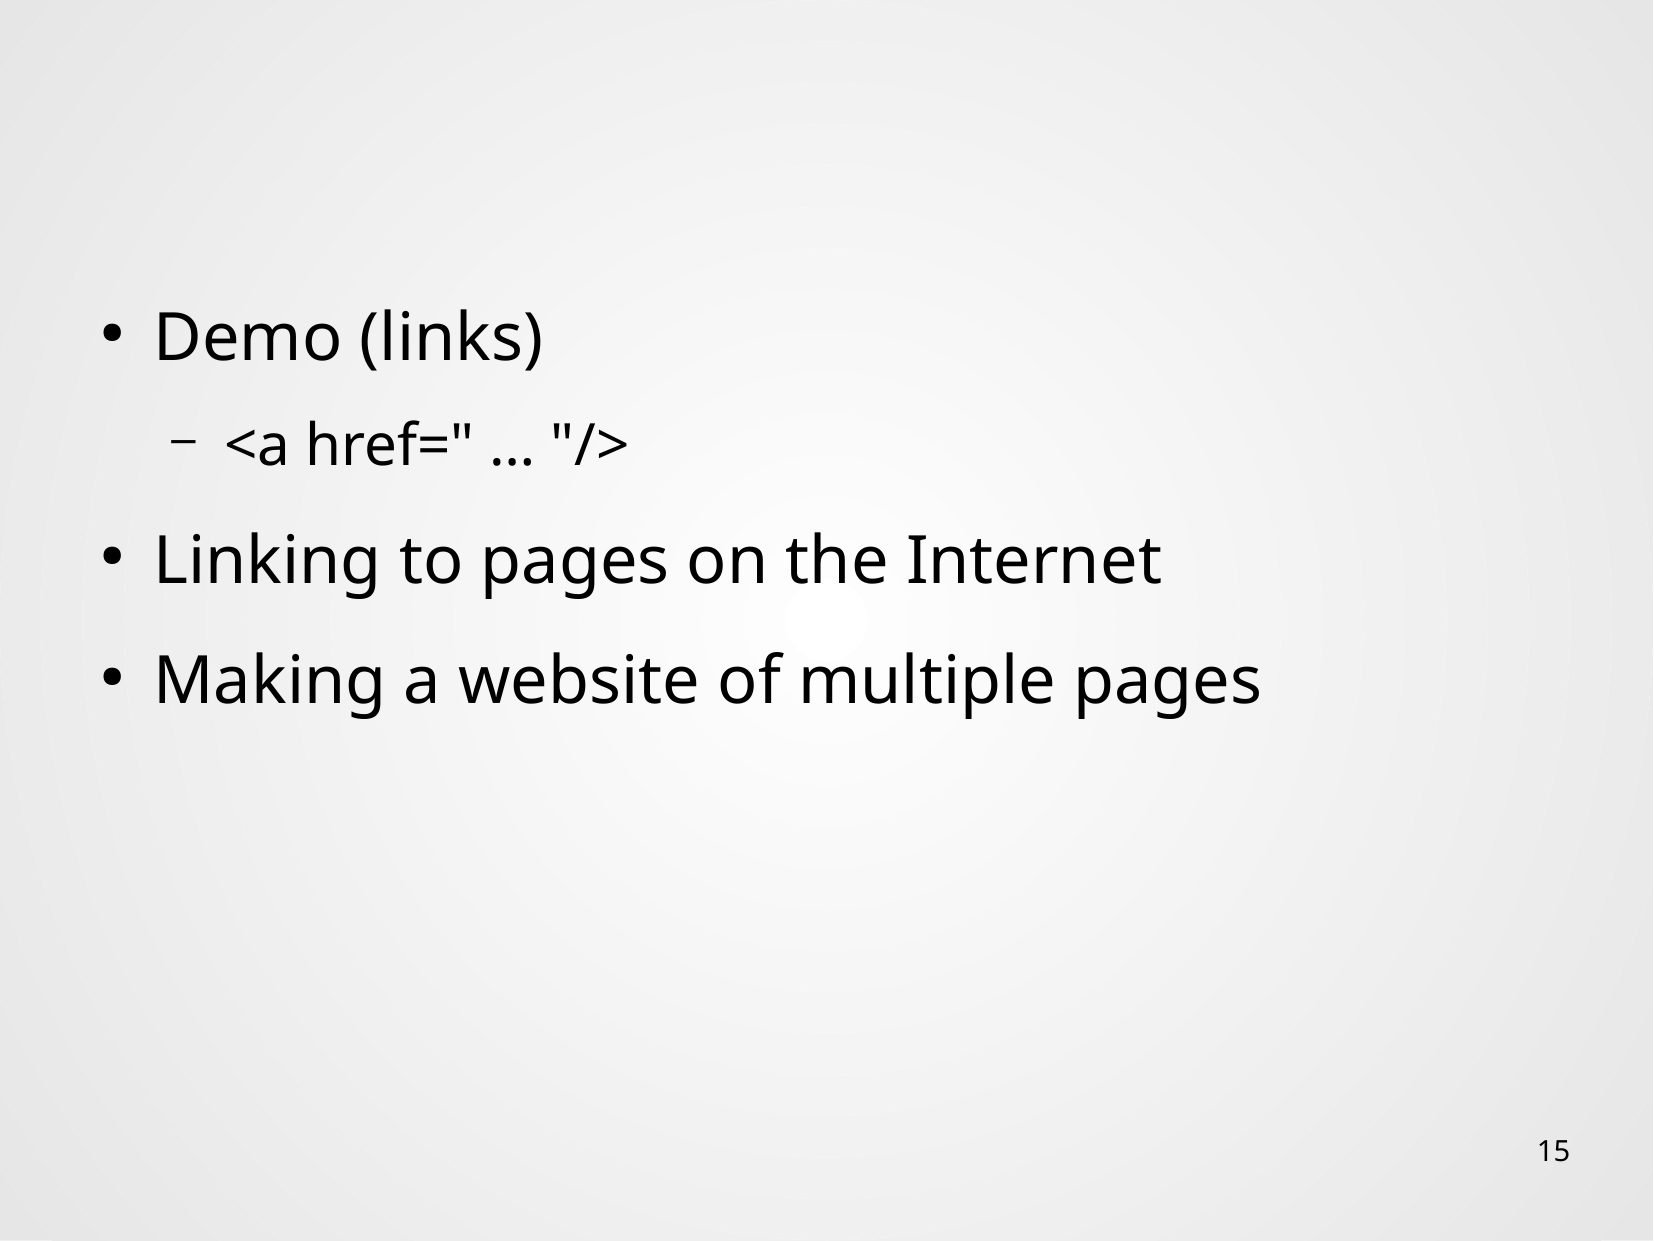

#
Demo (links)
<a href=" … "/>
Linking to pages on the Internet
Making a website of multiple pages
15